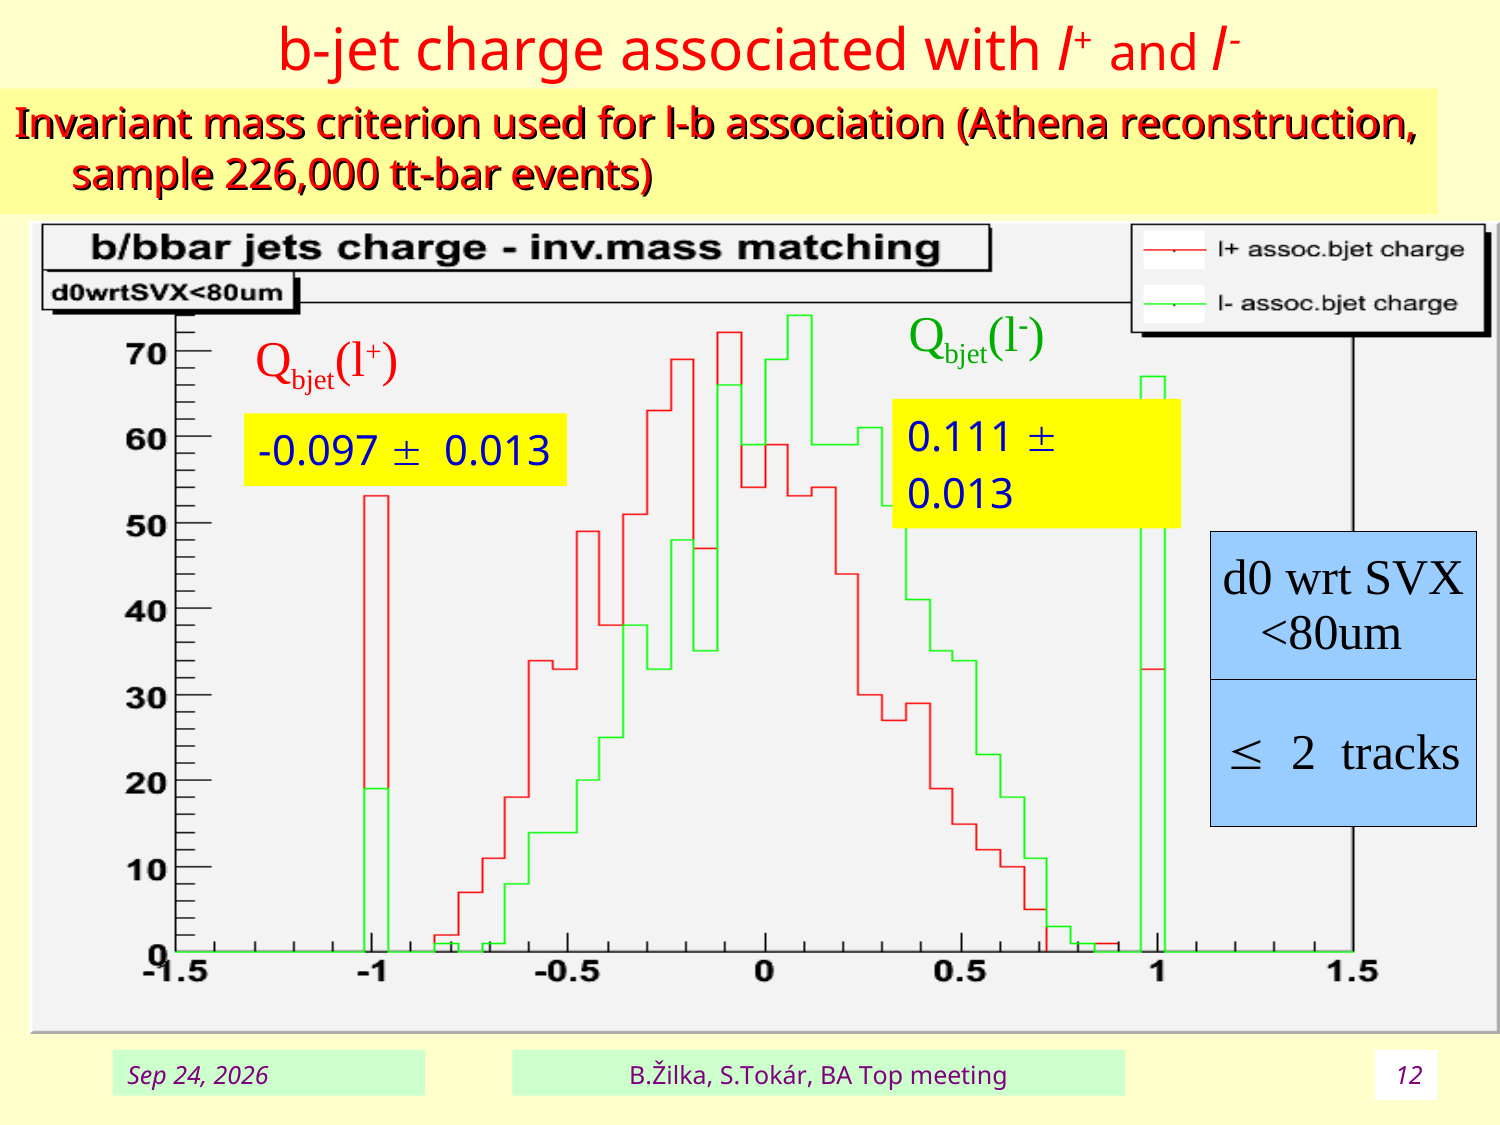

# b-jet charge associated with l+ and l
Invariant mass criterion used for l-b association (Athena reconstruction, sample 226,000 tt-bar events)
Qbjet(l)
Qbjet(l+)
0.111  0.013
-0.097  0.013
d0 wrt SVX
 <80um
 2 tracks
B.Žilka, S.Tokár, BA Top meeting
12